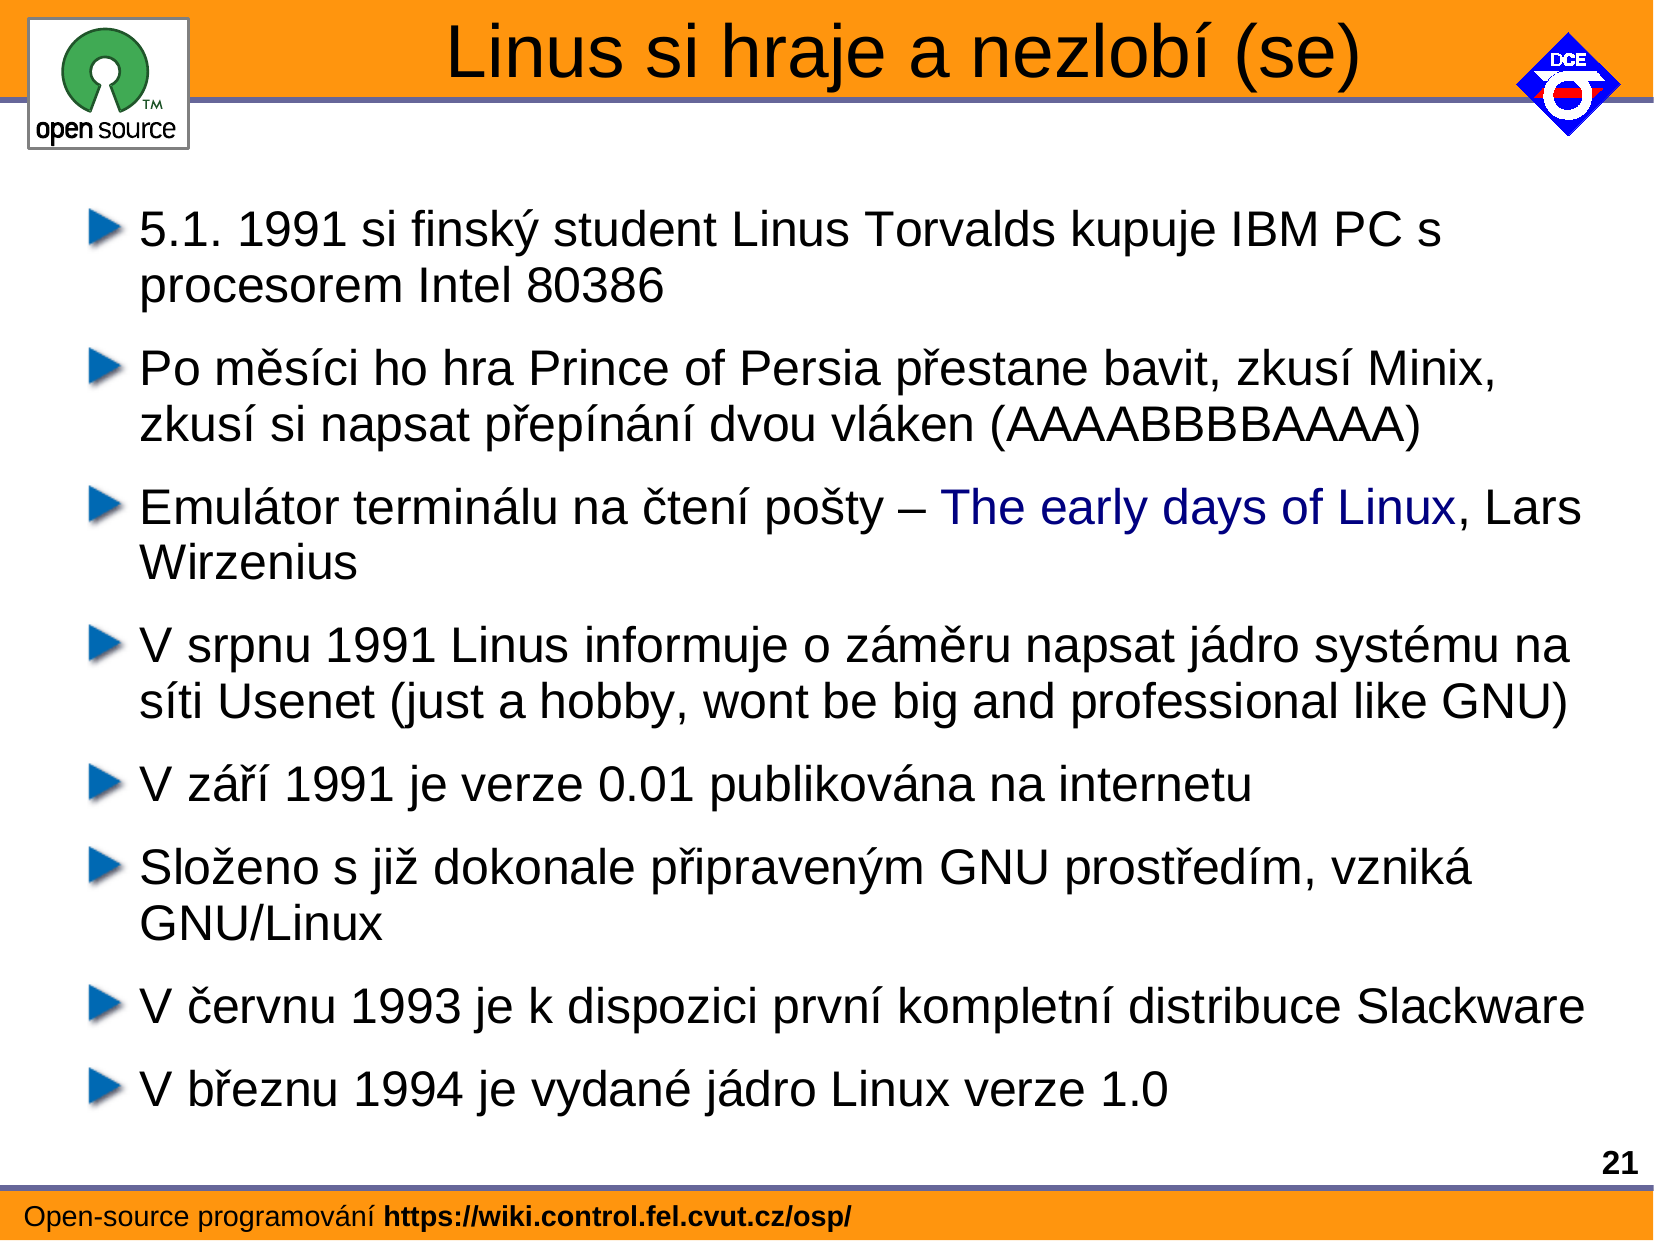

# Linus si hraje a nezlobí (se)
5.1. 1991 si finský student Linus Torvalds kupuje IBM PC s procesorem Intel 80386
Po měsíci ho hra Prince of Persia přestane bavit, zkusí Minix, zkusí si napsat přepínání dvou vláken (AAAABBBBAAAA)
Emulátor terminálu na čtení pošty – The early days of Linux, Lars Wirzenius
V srpnu 1991 Linus informuje o záměru napsat jádro systému na síti Usenet (just a hobby, wont be big and professional like GNU)
V září 1991 je verze 0.01 publikována na internetu
Složeno s již dokonale připraveným GNU prostředím, vzniká GNU/Linux
V červnu 1993 je k dispozici první kompletní distribuce Slackware
V březnu 1994 je vydané jádro Linux verze 1.0